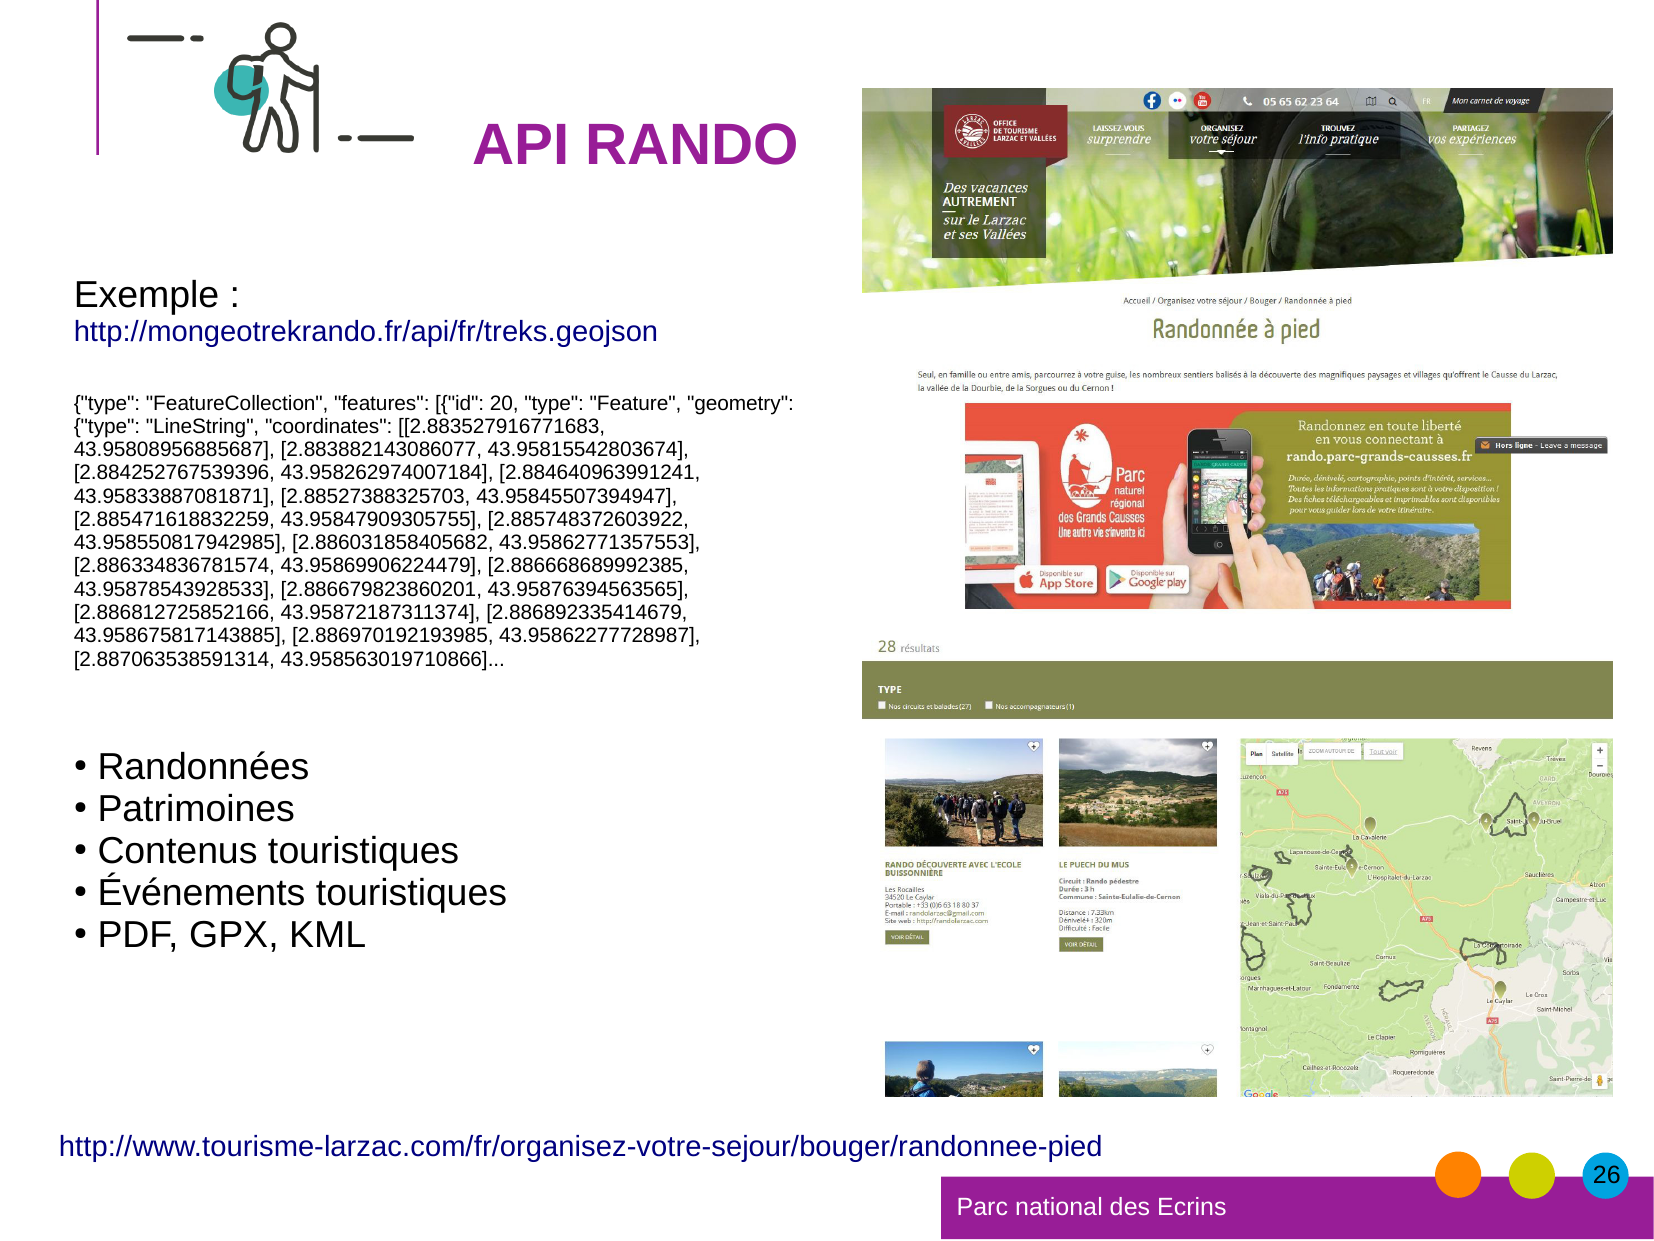

# API RANDO
Exemple :
http://mongeotrekrando.fr/api/fr/treks.geojson
{"type": "FeatureCollection", "features": [{"id": 20, "type": "Feature", "geometry": {"type": "LineString", "coordinates": [[2.883527916771683, 43.95808956885687], [2.883882143086077, 43.95815542803674], [2.884252767539396, 43.958262974007184], [2.884640963991241, 43.95833887081871], [2.88527388325703, 43.95845507394947], [2.885471618832259, 43.95847909305755], [2.885748372603922, 43.958550817942985], [2.886031858405682, 43.95862771357553], [2.886334836781574, 43.95869906224479], [2.886668689992385, 43.95878543928533], [2.886679823860201, 43.95876394563565], [2.886812725852166, 43.95872187311374], [2.886892335414679, 43.958675817143885], [2.886970192193985, 43.95862277728987], [2.887063538591314, 43.958563019710866]...
 Randonnées
 Patrimoines
 Contenus touristiques
 Événements touristiques
 PDF, GPX, KML
http://www.tourisme-larzac.com/fr/organisez-votre-sejour/bouger/randonnee-pied